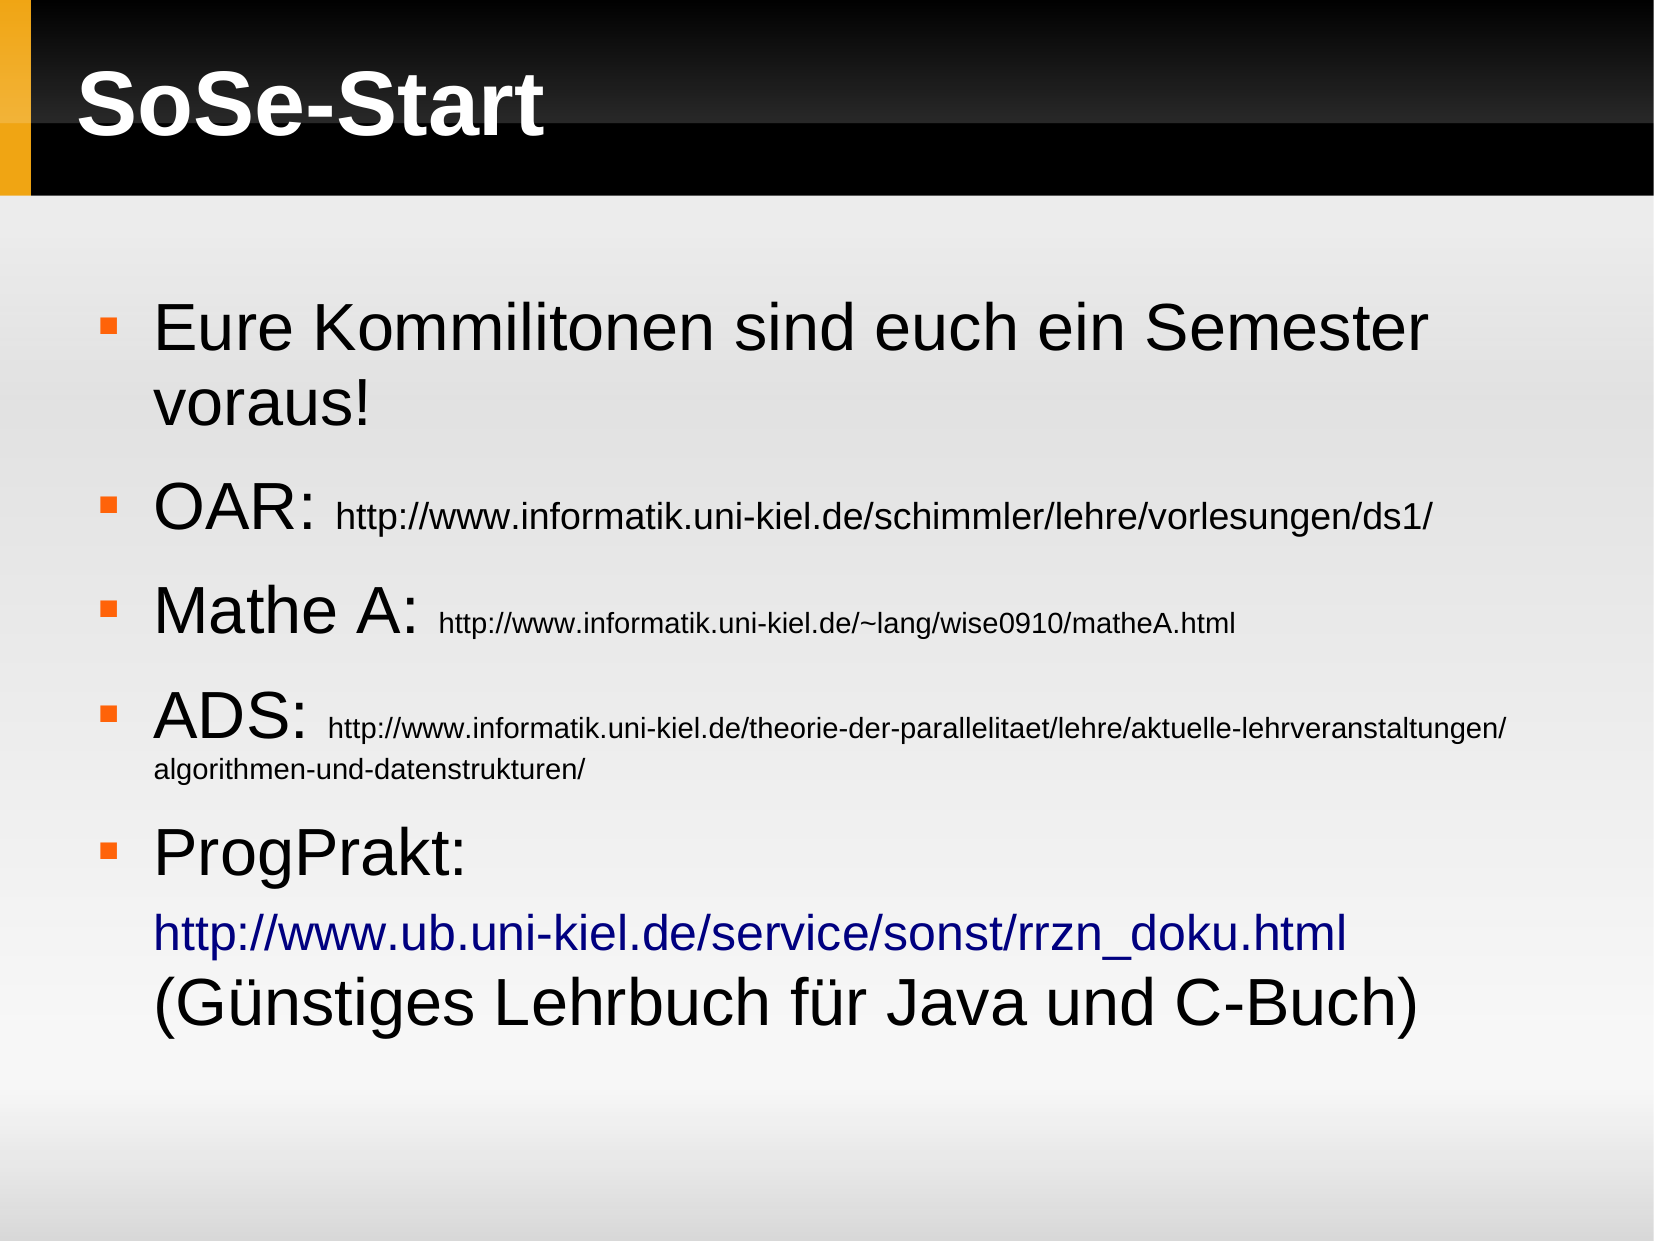

# SoSe-Start
Eure Kommilitonen sind euch ein Semester voraus!
OAR: http://www.informatik.uni-kiel.de/schimmler/lehre/vorlesungen/ds1/
Mathe A: http://www.informatik.uni-kiel.de/~lang/wise0910/matheA.html
ADS: http://www.informatik.uni-kiel.de/theorie-der-parallelitaet/lehre/aktuelle-lehrveranstaltungen/algorithmen-und-datenstrukturen/
ProgPrakt: http://www.ub.uni-kiel.de/service/sonst/rrzn_doku.html (Günstiges Lehrbuch für Java und C-Buch)